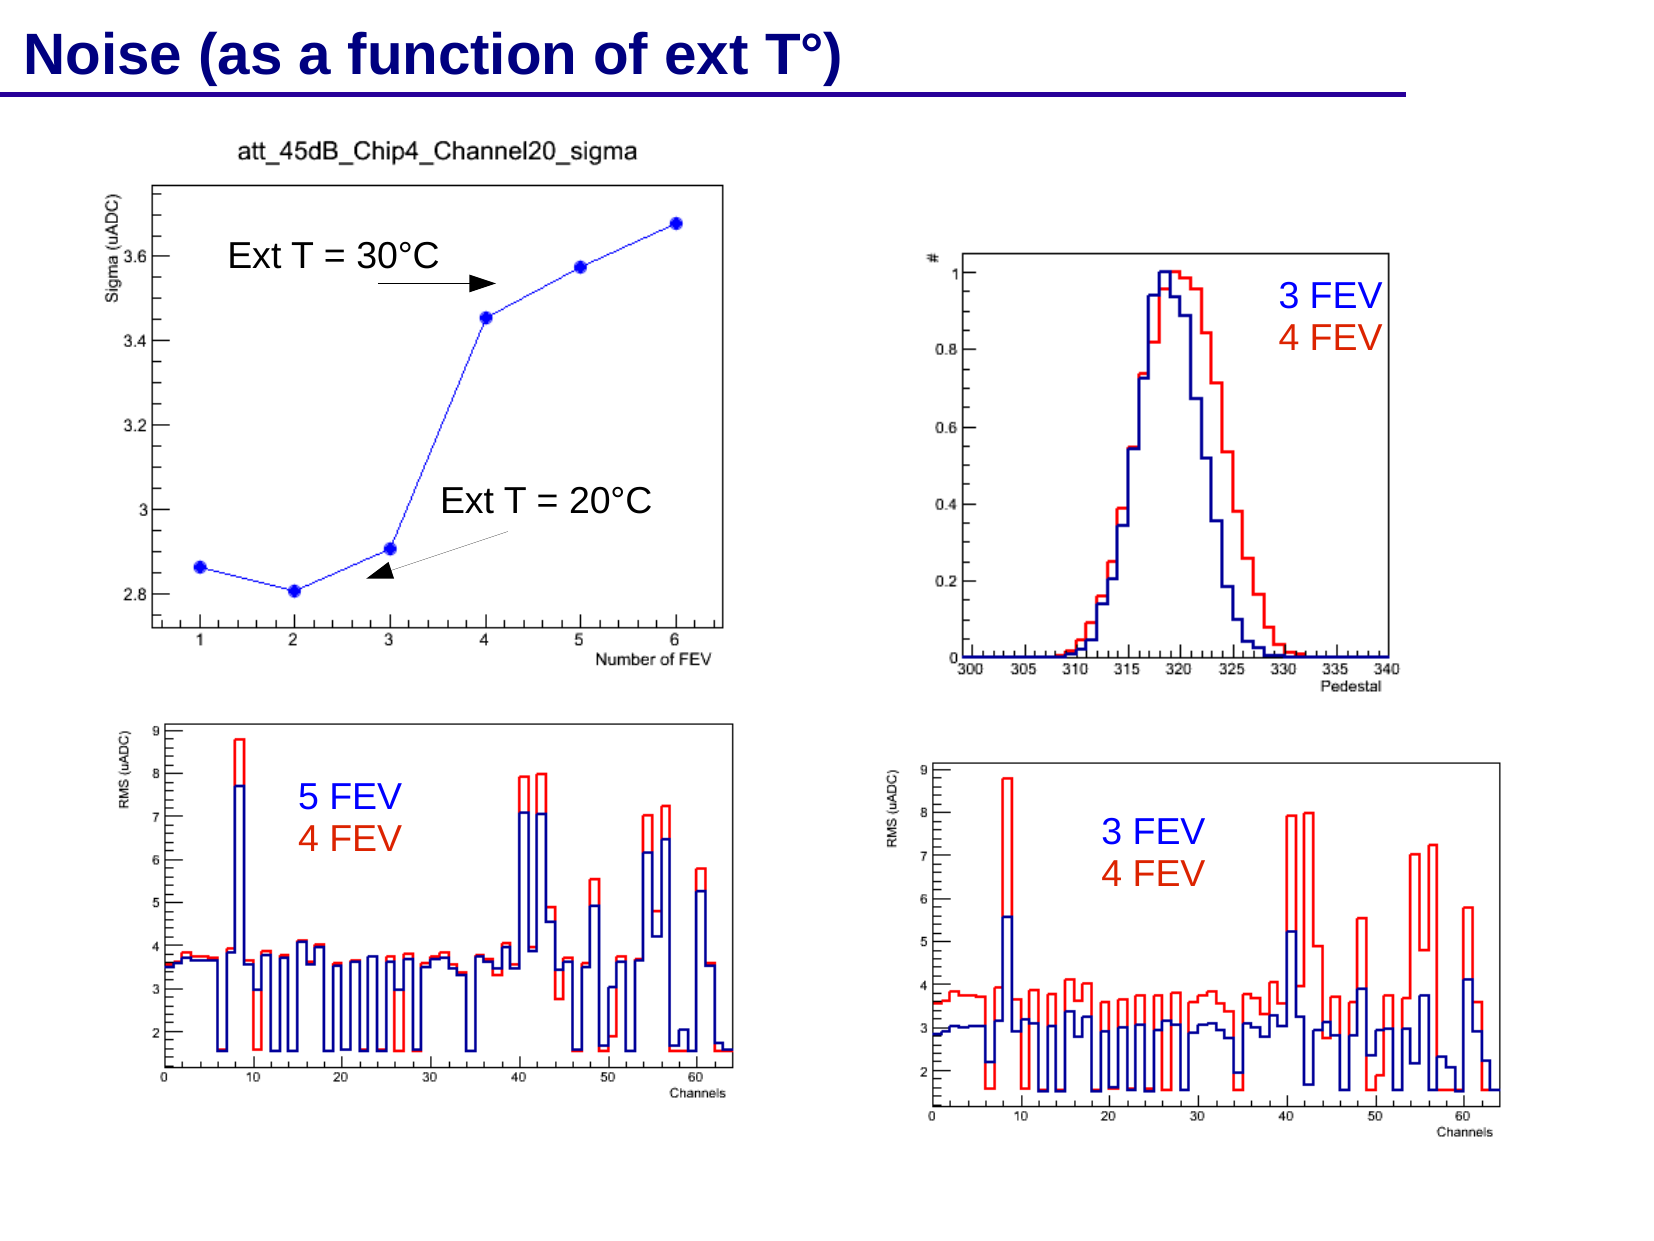

# Noise (as a function of ext T°)
Ext T = 30°C
3 FEV
4 FEV
Ext T = 20°C
5 FEV
4 FEV
3 FEV
4 FEV